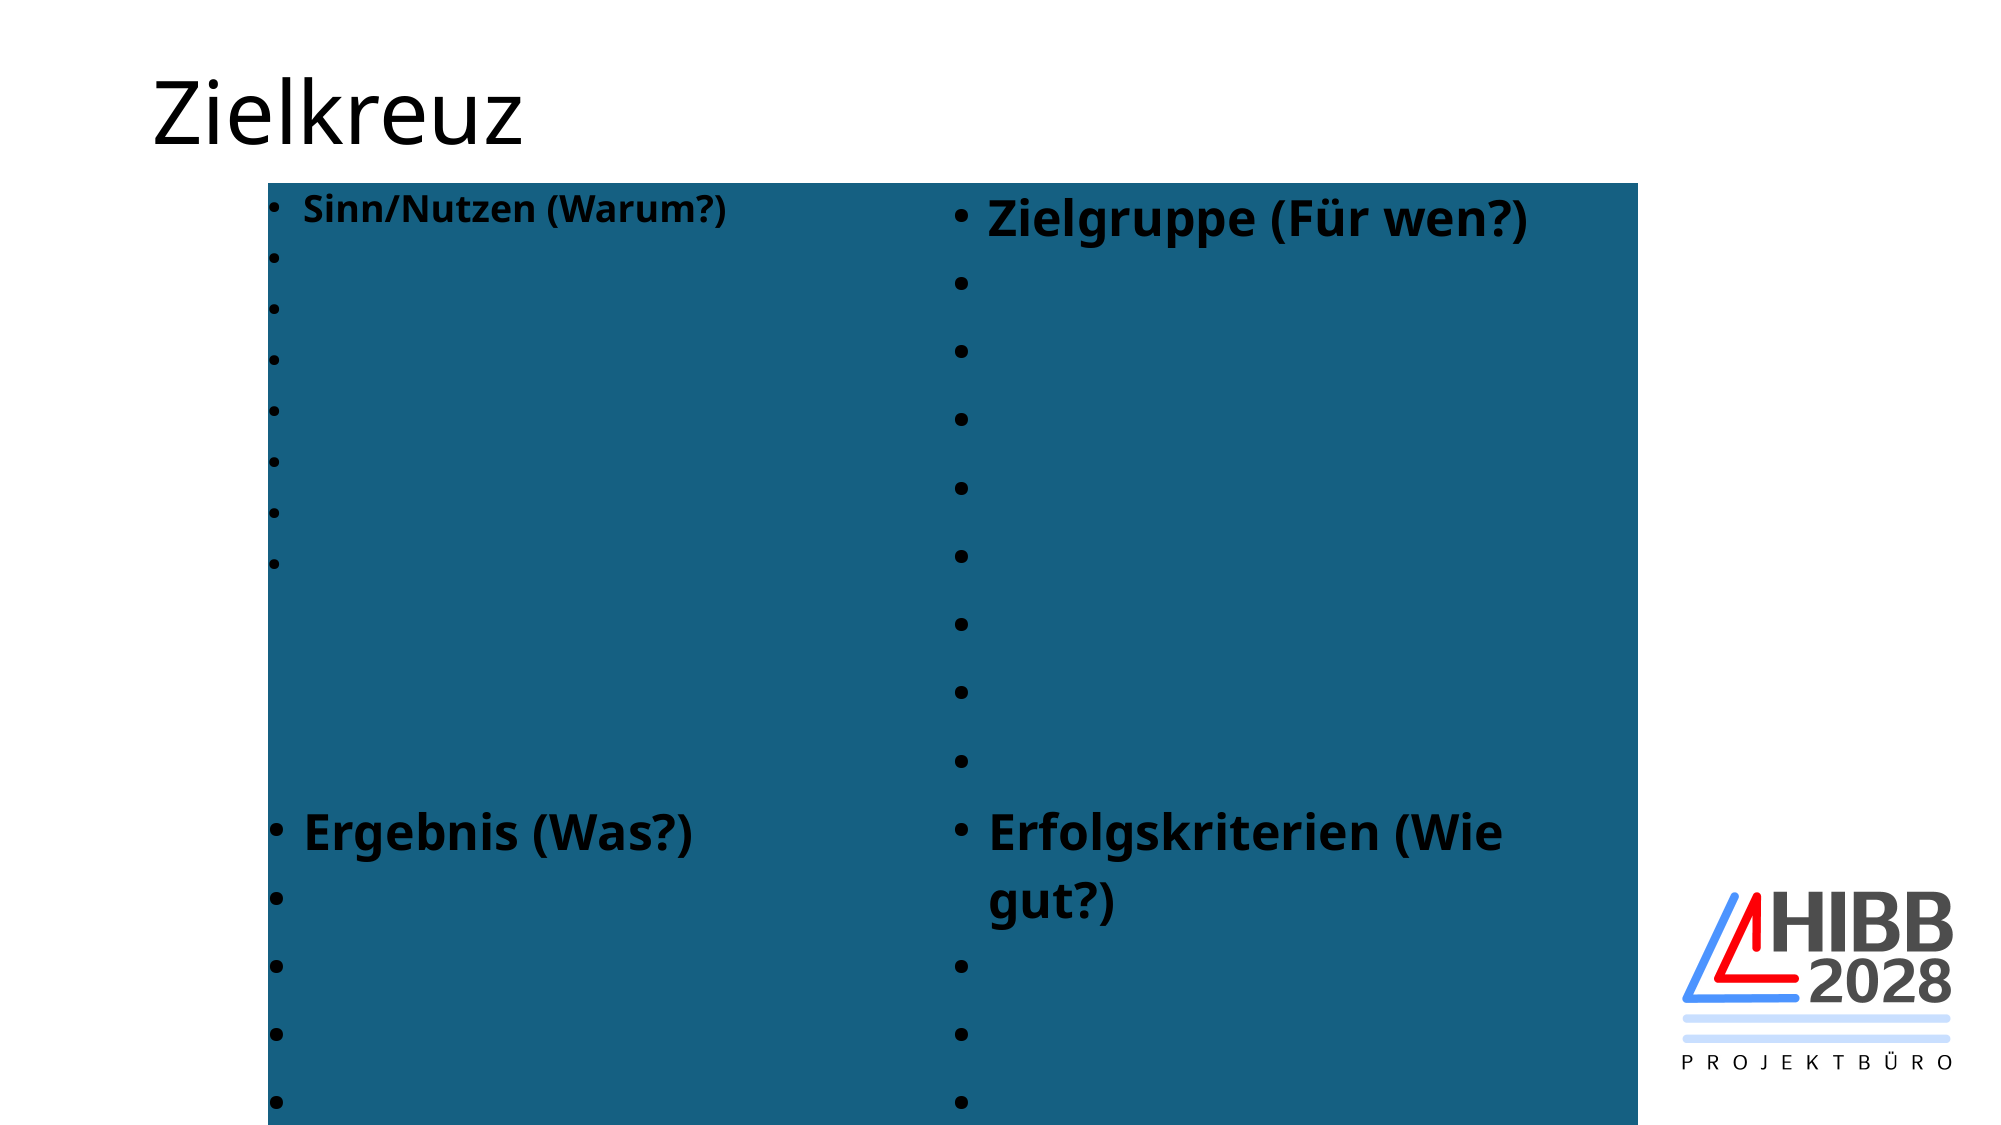

# Zielkreuz
| Sinn/Nutzen (Warum?) | Zielgruppe (Für wen?) |
| --- | --- |
| Ergebnis (Was?) | Erfolgskriterien (Wie gut?) |